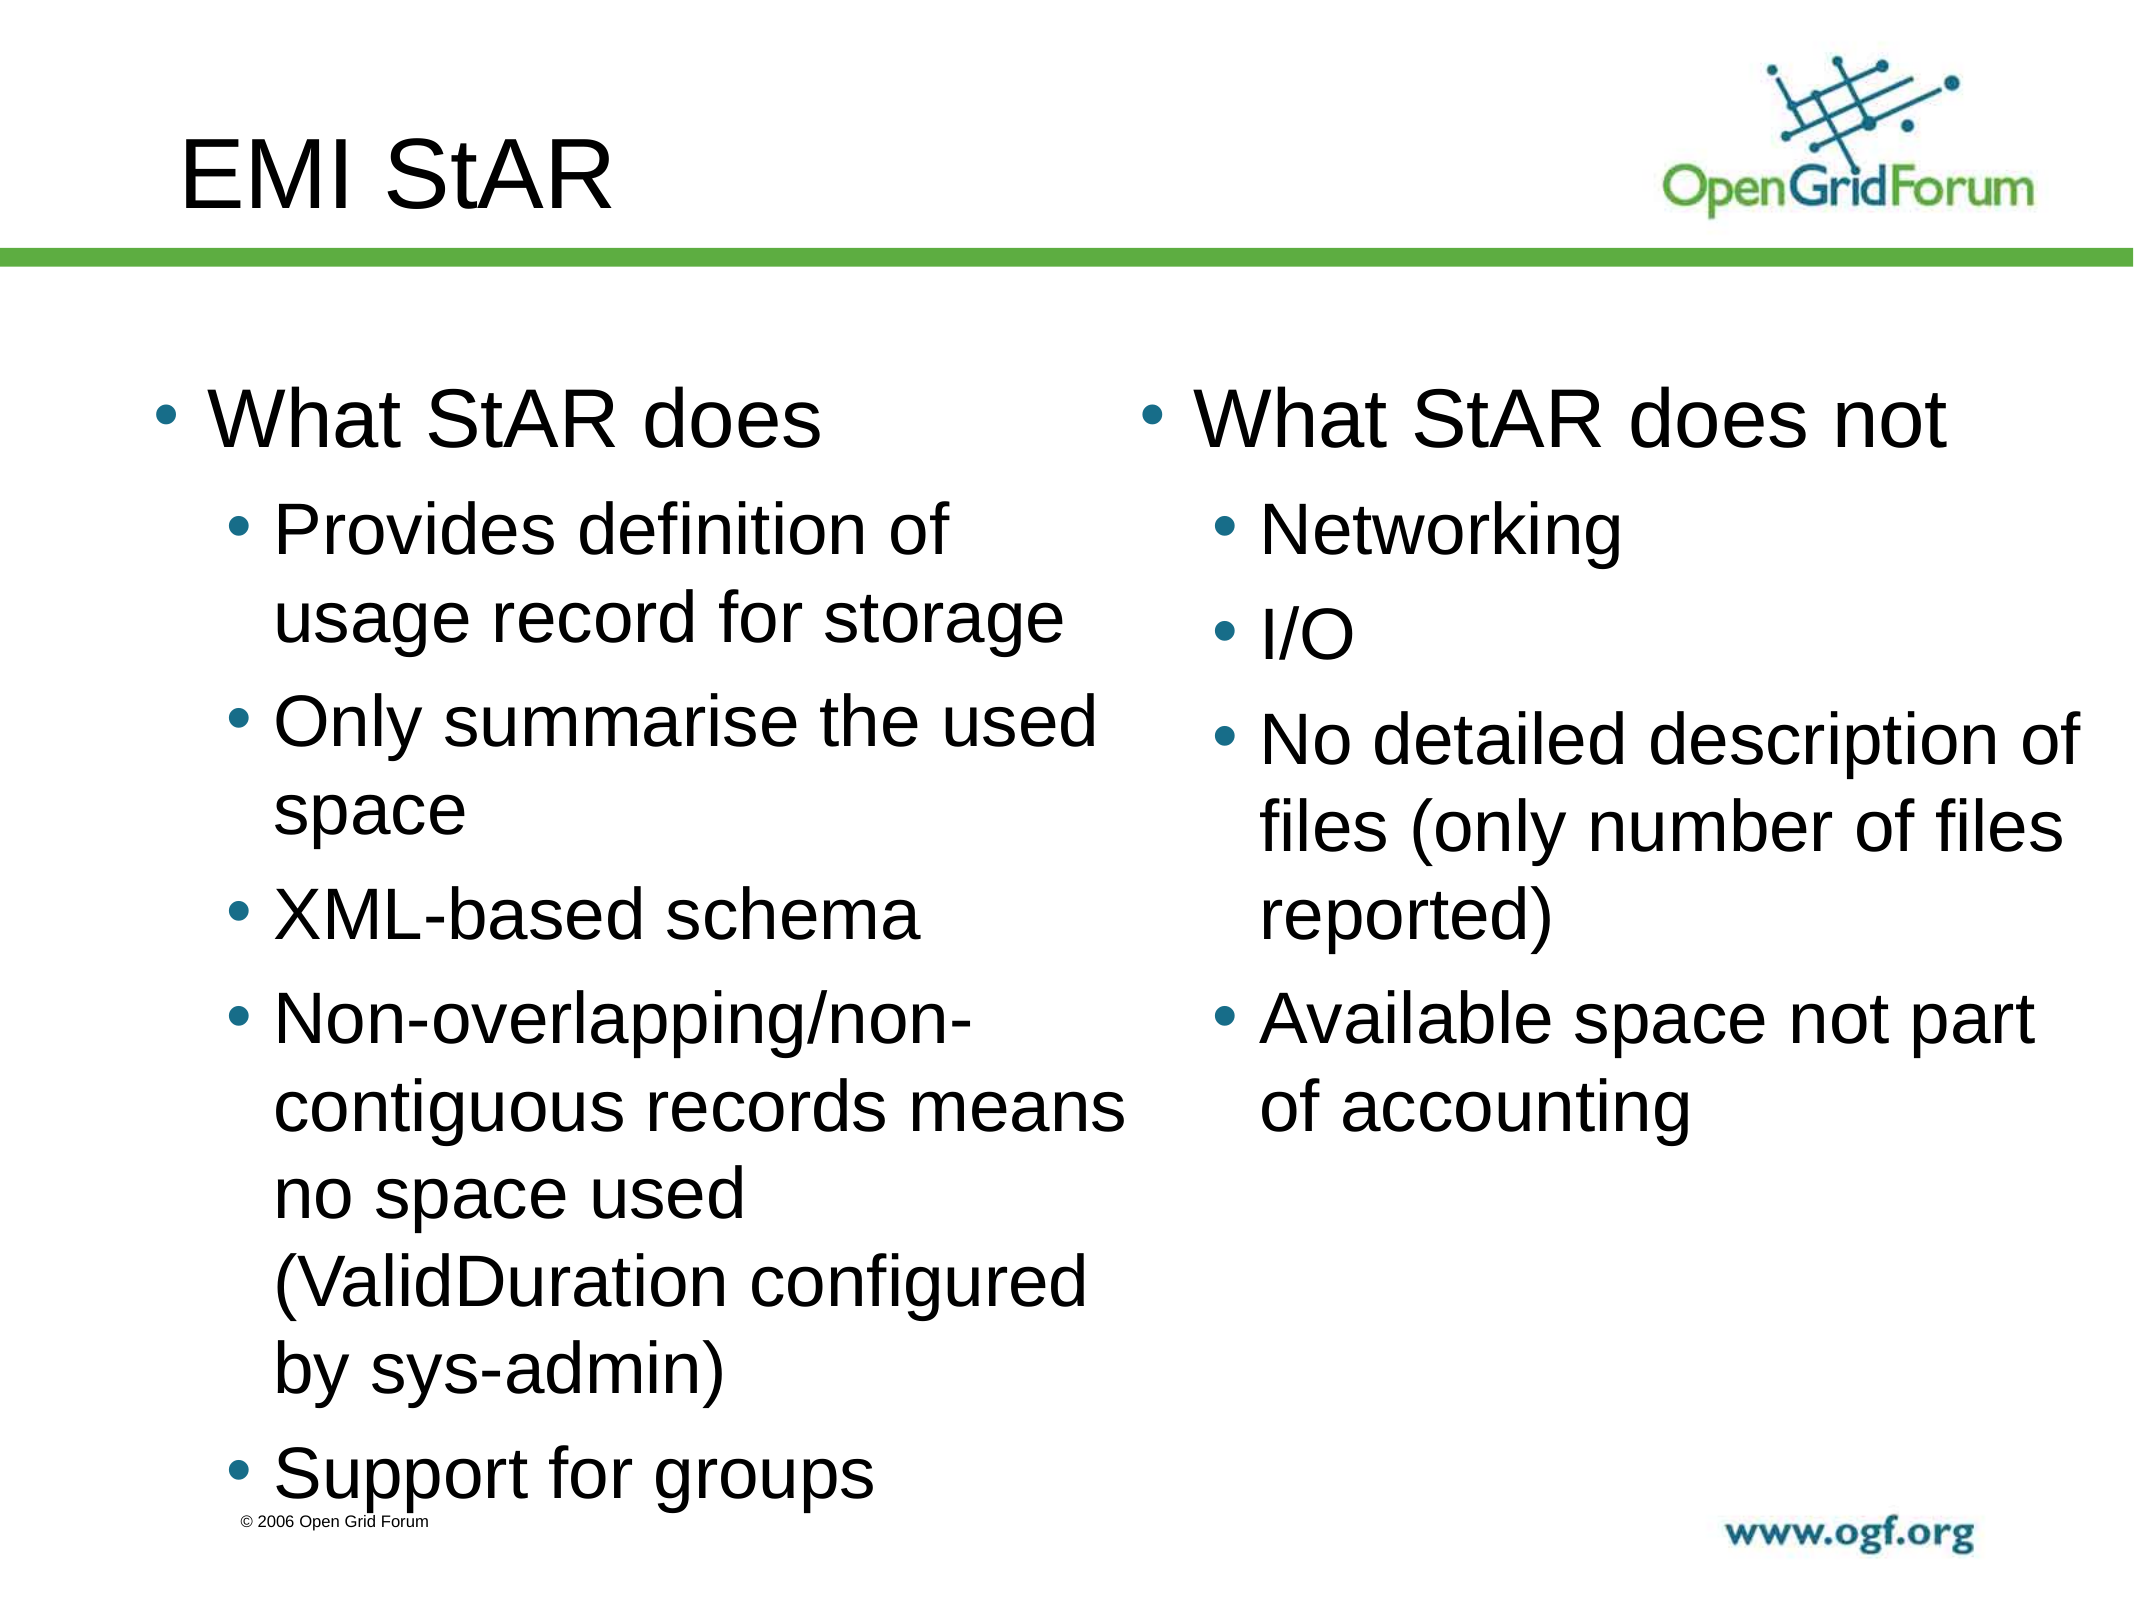

# EMI StAR
What StAR does
Provides definition of usage record for storage
Only summarise the used space
XML-based schema
Non-overlapping/non-contiguous records means no space used (ValidDuration configured by sys-admin)
Support for groups
What StAR does not
Networking
I/O
No detailed description of files (only number of files reported)
Available space not part of accounting
© 2006 Open Grid Forum